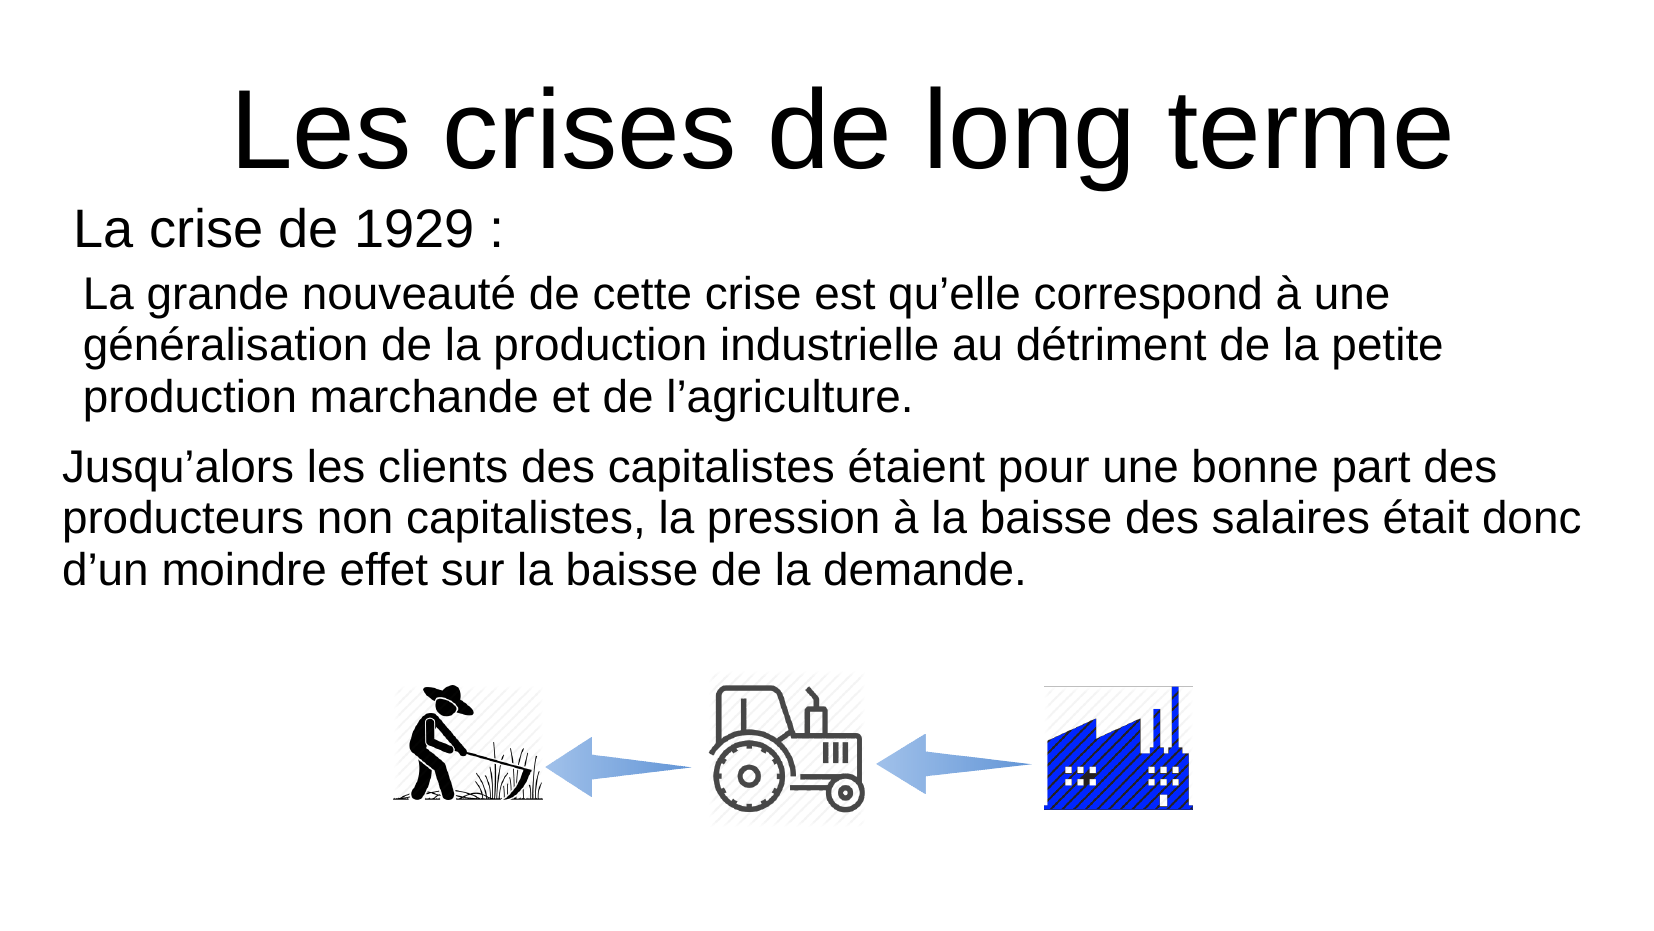

# Les crises de long terme
La crise de 1929 :
La grande nouveauté de cette crise est qu’elle correspond à une généralisation de la production industrielle au détriment de la petite production marchande et de l’agriculture.
Jusqu’alors les clients des capitalistes étaient pour une bonne part des producteurs non capitalistes, la pression à la baisse des salaires était donc d’un moindre effet sur la baisse de la demande.